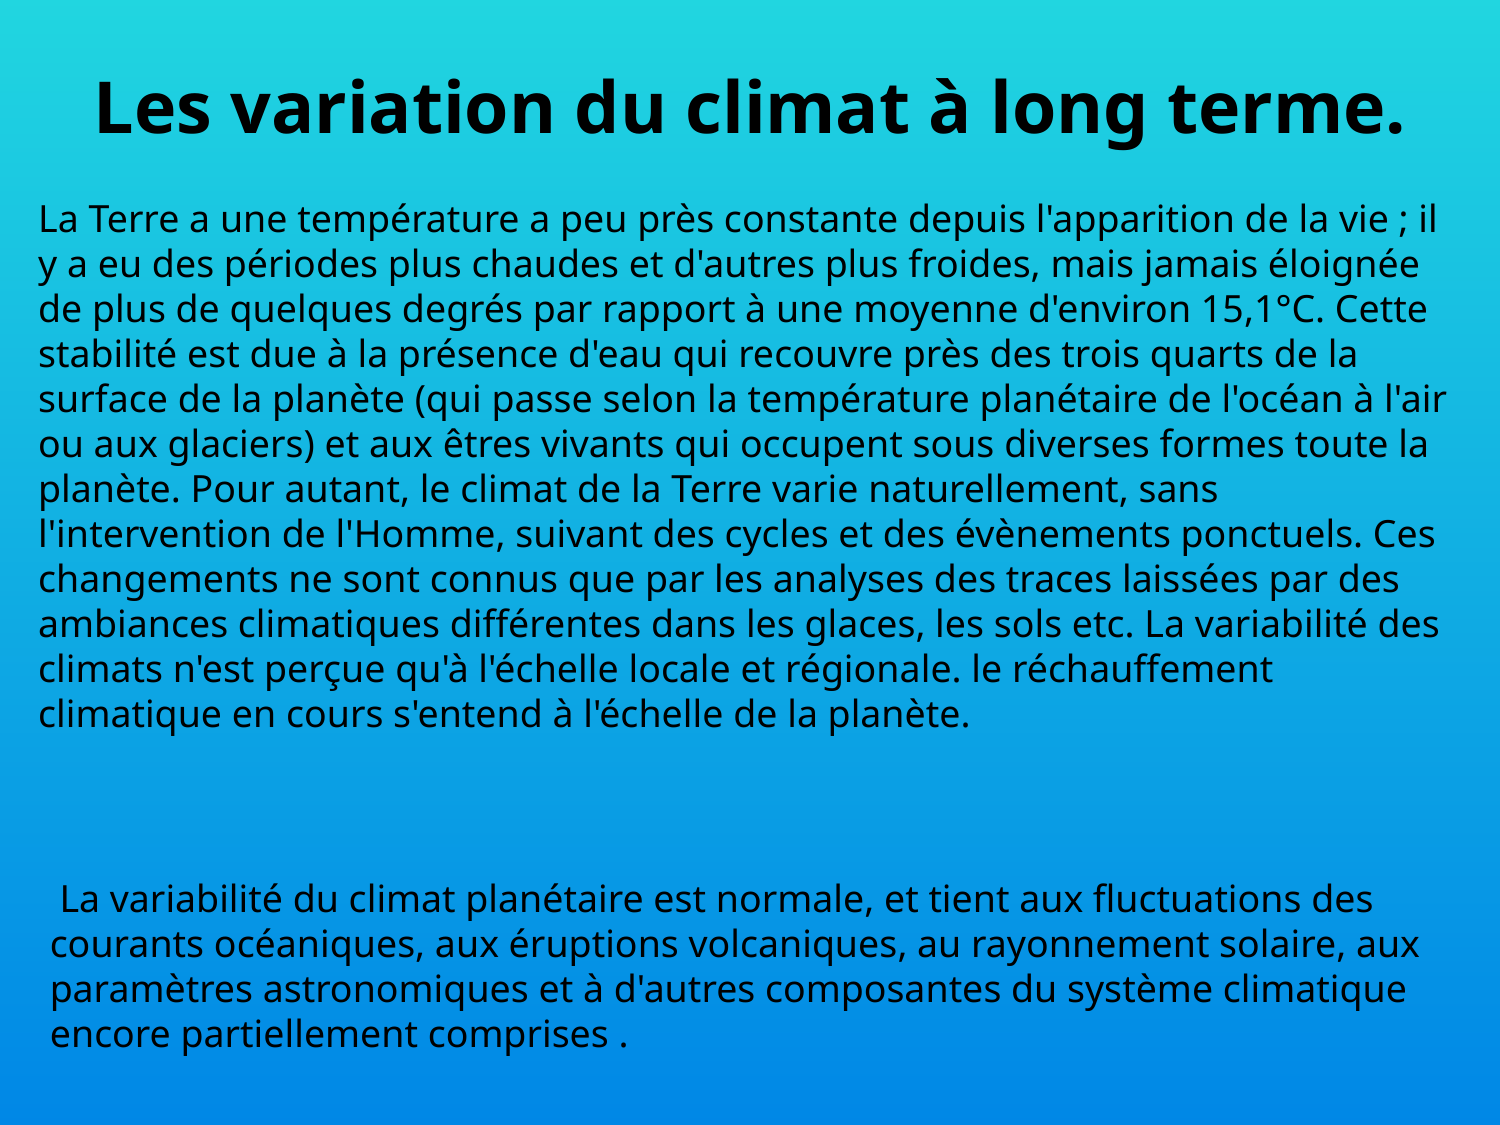

# Les variation du climat à long terme.
La Terre a une température a peu près constante depuis l'apparition de la vie ; il y a eu des périodes plus chaudes et d'autres plus froides, mais jamais éloignée de plus de quelques degrés par rapport à une moyenne d'environ 15,1°C. Cette stabilité est due à la présence d'eau qui recouvre près des trois quarts de la surface de la planète (qui passe selon la température planétaire de l'océan à l'air ou aux glaciers) et aux êtres vivants qui occupent sous diverses formes toute la planète. Pour autant, le climat de la Terre varie naturellement, sans l'intervention de l'Homme, suivant des cycles et des évènements ponctuels. Ces changements ne sont connus que par les analyses des traces laissées par des ambiances climatiques différentes dans les glaces, les sols etc. La variabilité des climats n'est perçue qu'à l'échelle locale et régionale. le réchauffement climatique en cours s'entend à l'échelle de la planète.
 La variabilité du climat planétaire est normale, et tient aux fluctuations des courants océaniques, aux éruptions volcaniques, au rayonnement solaire, aux paramètres astronomiques et à d'autres composantes du système climatique encore partiellement comprises .